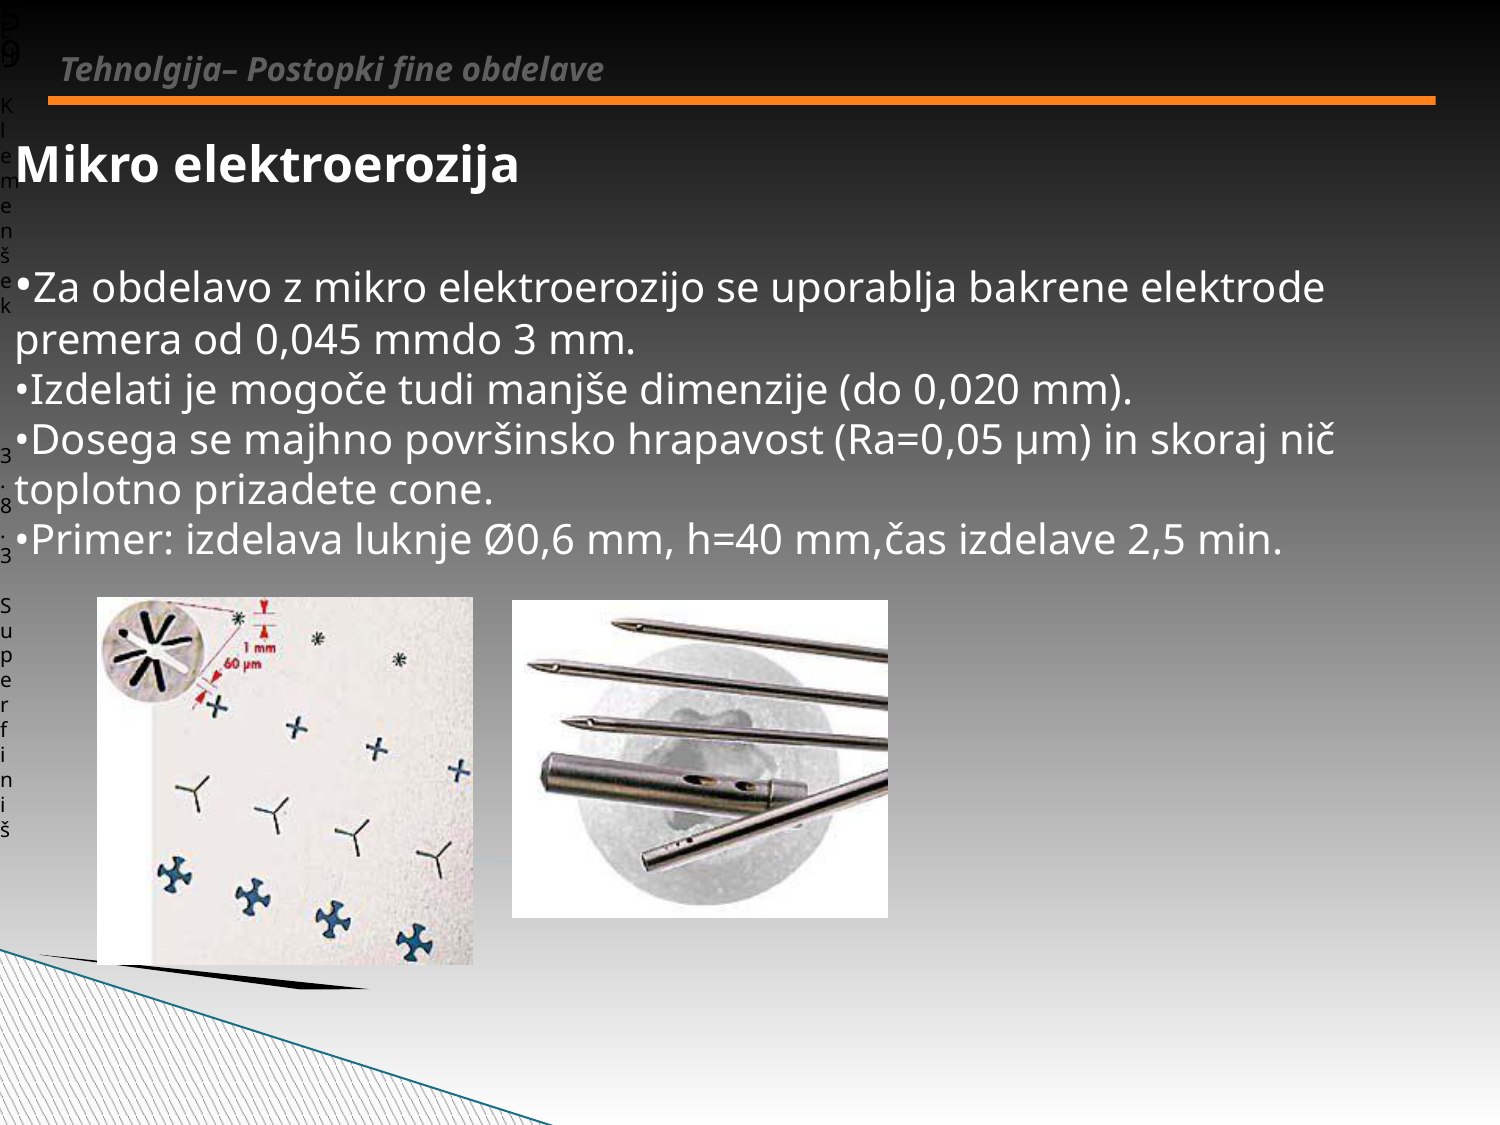

TEH Klemenšek 3.8.3 Superfiniš
Mikro elektroerozija
•Za obdelavo z mikro elektroerozijo se uporablja bakrene elektrode premera od 0,045 mmdo 3 mm.
•Izdelati je mogoče tudi manjše dimenzije (do 0,020 mm).
•Dosega se majhno površinsko hrapavost (Ra=0,05 μm) in skoraj nič toplotno prizadete cone.
•Primer: izdelava luknje Ø0,6 mm, h=40 mm,čas izdelave 2,5 min.